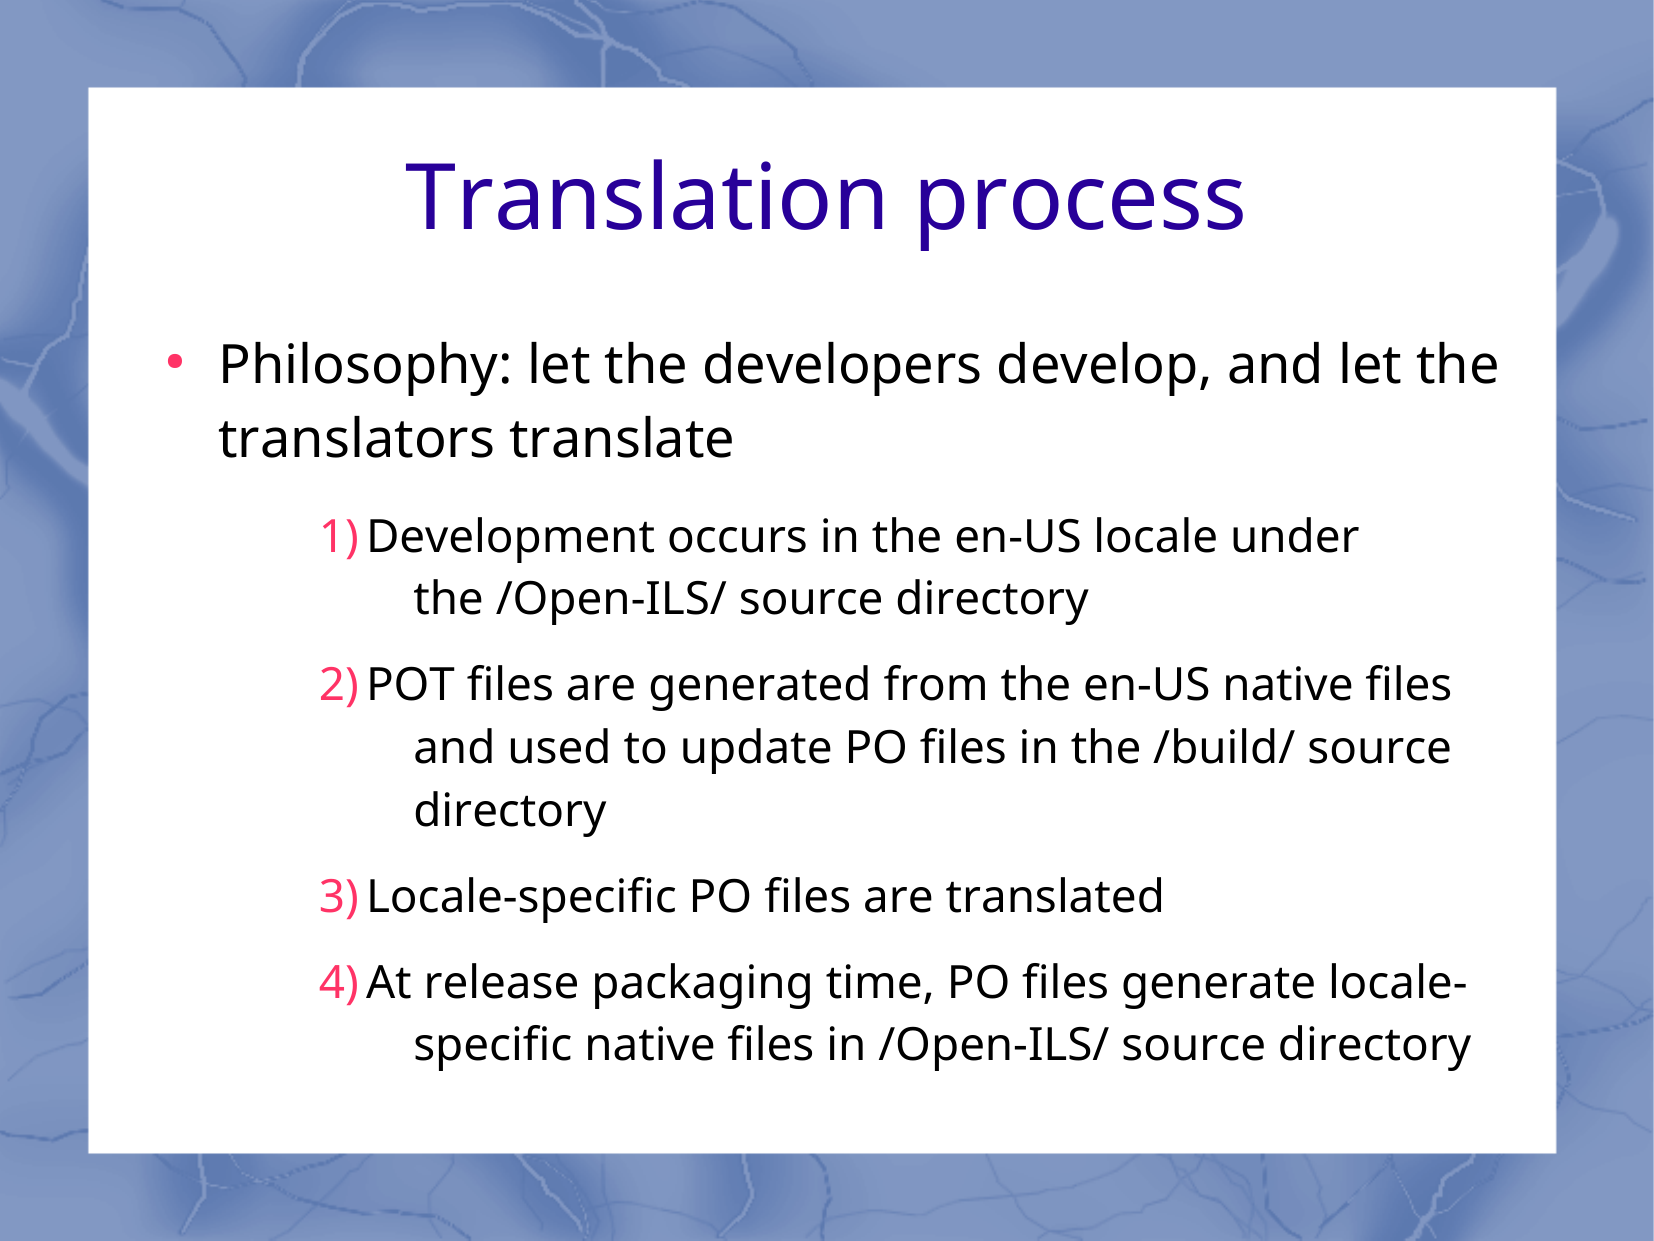

# Translation process
Philosophy: let the developers develop, and let the translators translate
Development occurs in the en-US locale under the /Open-ILS/ source directory
POT files are generated from the en-US native files and used to update PO files in the /build/ source directory
Locale-specific PO files are translated
At release packaging time, PO files generate locale-specific native files in /Open-ILS/ source directory